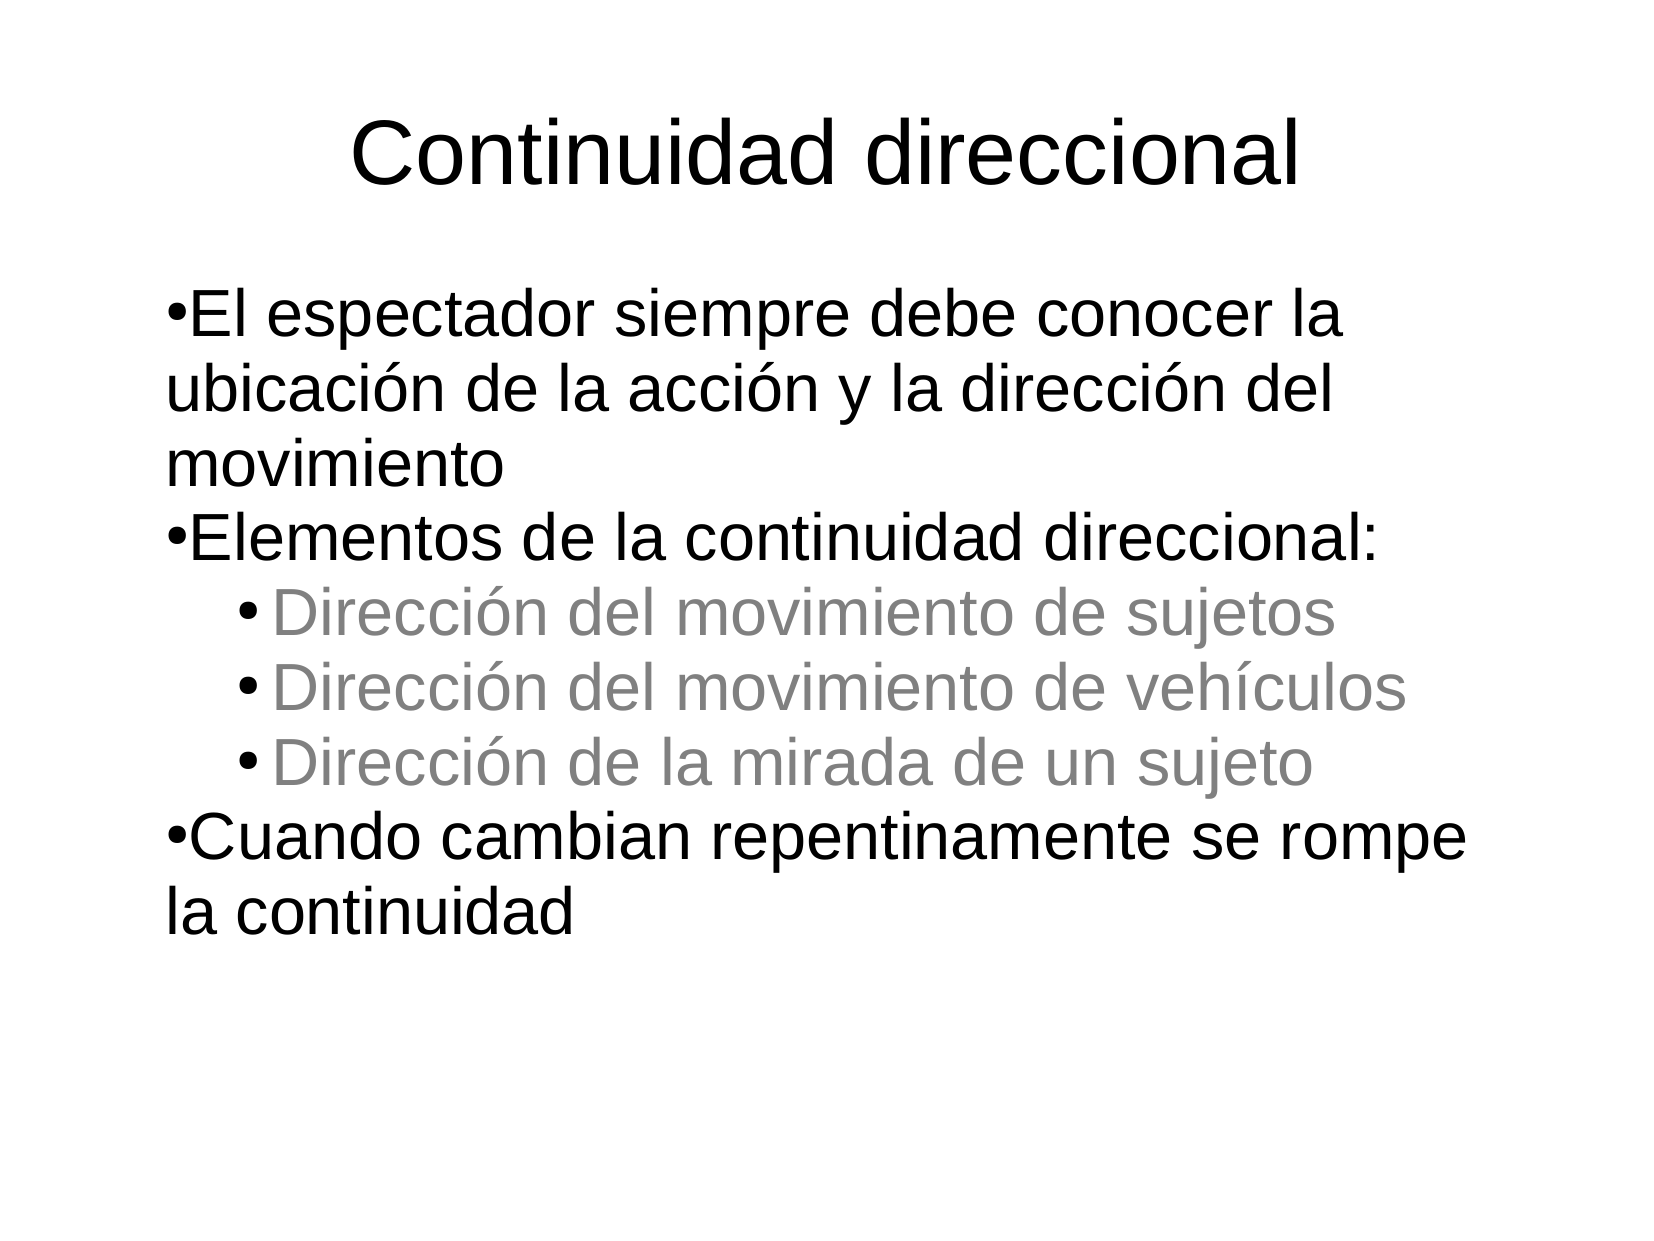

# Continuidad direccional
El espectador siempre debe conocer la ubicación de la acción y la dirección del movimiento
Elementos de la continuidad direccional:
Dirección del movimiento de sujetos
Dirección del movimiento de vehículos
Dirección de la mirada de un sujeto
Cuando cambian repentinamente se rompe la continuidad